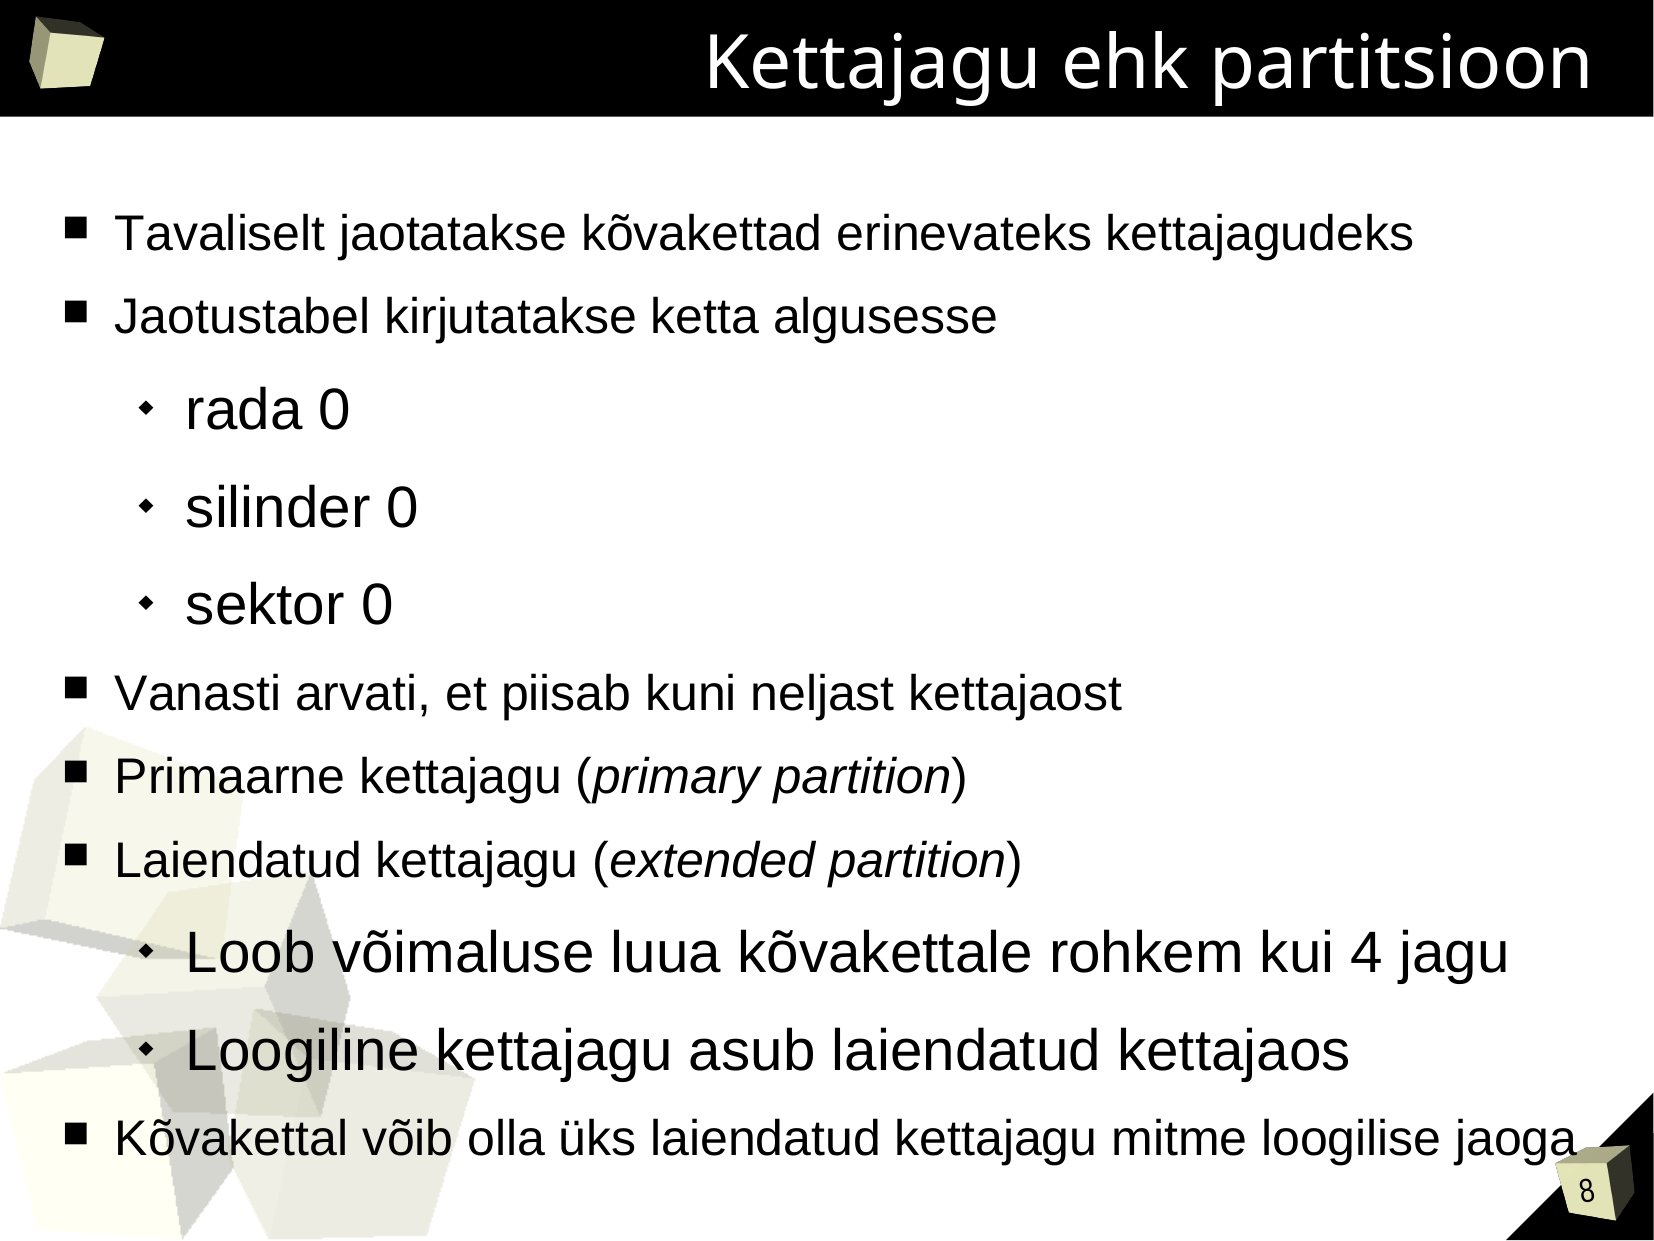

# Kettajagu ehk partitsioon
Tavaliselt jaotatakse kõvakettad erinevateks kettajagudeks
Jaotustabel kirjutatakse ketta algusesse
rada 0
silinder 0
sektor 0
Vanasti arvati, et piisab kuni neljast kettajaost
Primaarne kettajagu (primary partition)
Laiendatud kettajagu (extended partition)
Loob võimaluse luua kõvakettale rohkem kui 4 jagu
Loogiline kettajagu asub laiendatud kettajaos
Kõvakettal võib olla üks laiendatud kettajagu mitme loogilise jaoga